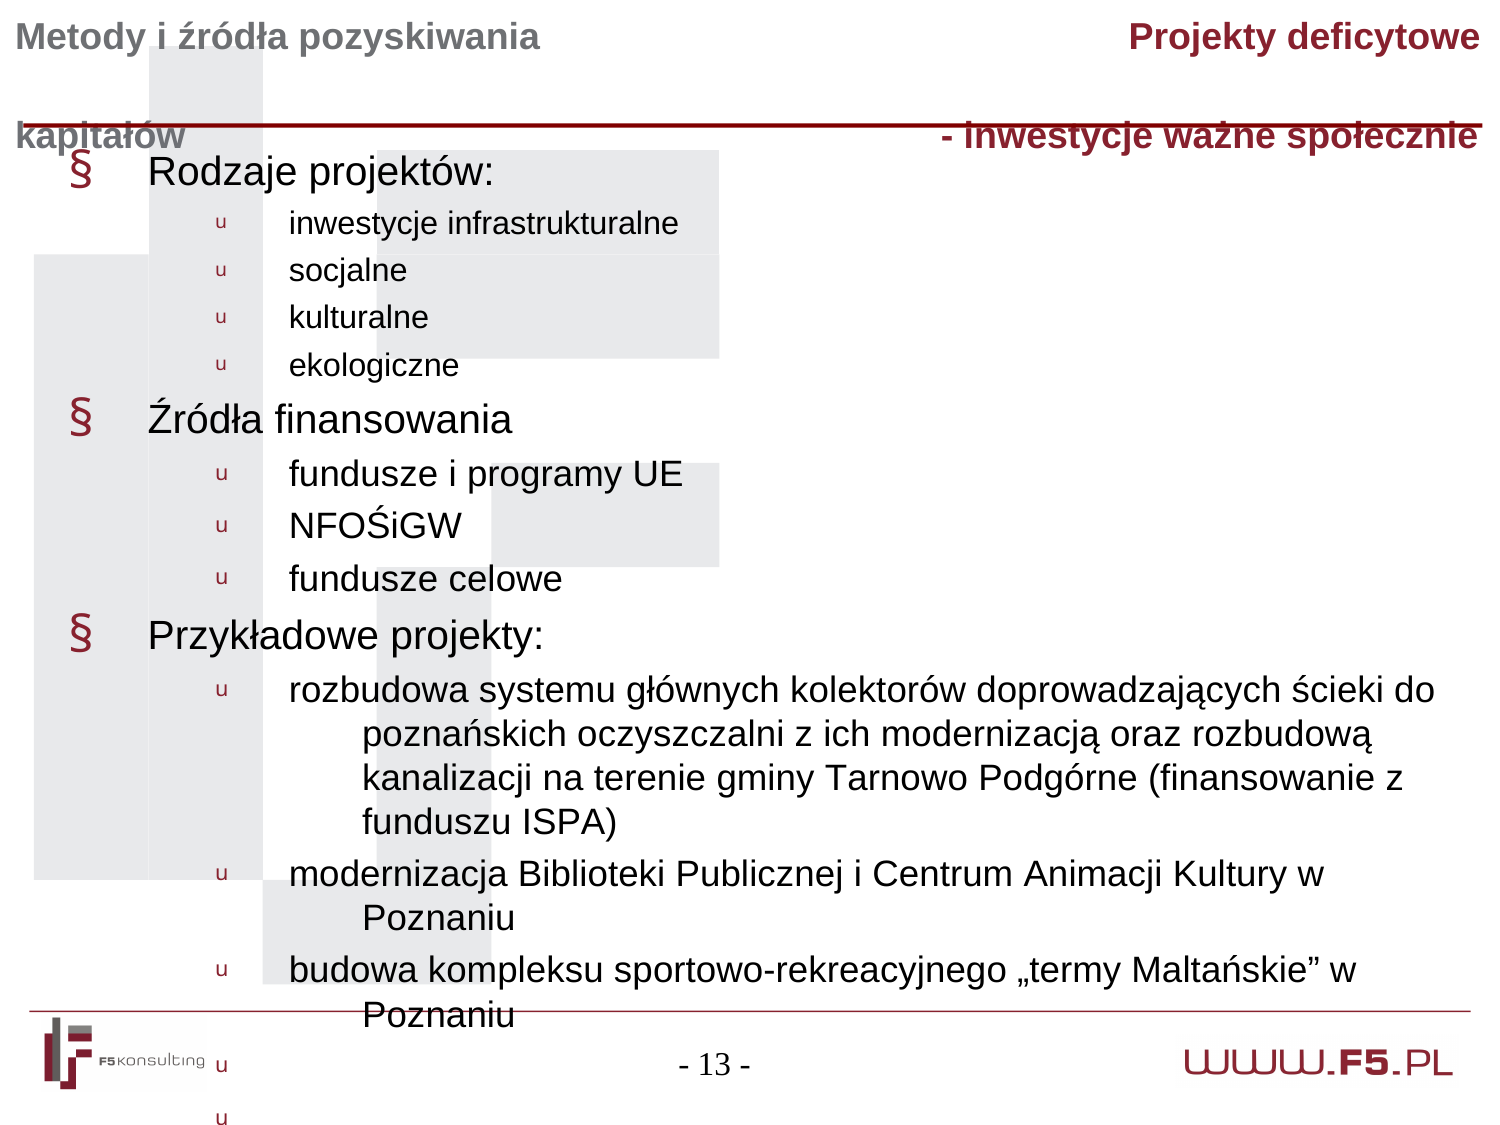

# Metody i źródła pozyskiwania Projekty deficytowe kapitałów - inwestycje ważne społecznie
Rodzaje projektów:
inwestycje infrastrukturalne
socjalne
kulturalne
ekologiczne
Źródła finansowania
fundusze i programy UE
NFOŚiGW
fundusze celowe
Przykładowe projekty:
rozbudowa systemu głównych kolektorów doprowadzających ścieki do poznańskich oczyszczalni z ich modernizacją oraz rozbudową kanalizacji na terenie gminy Tarnowo Podgórne (finansowanie z funduszu ISPA)
modernizacja Biblioteki Publicznej i Centrum Animacji Kultury w Poznaniu
budowa kompleksu sportowo-rekreacyjnego „termy Maltańskie” w Poznaniu